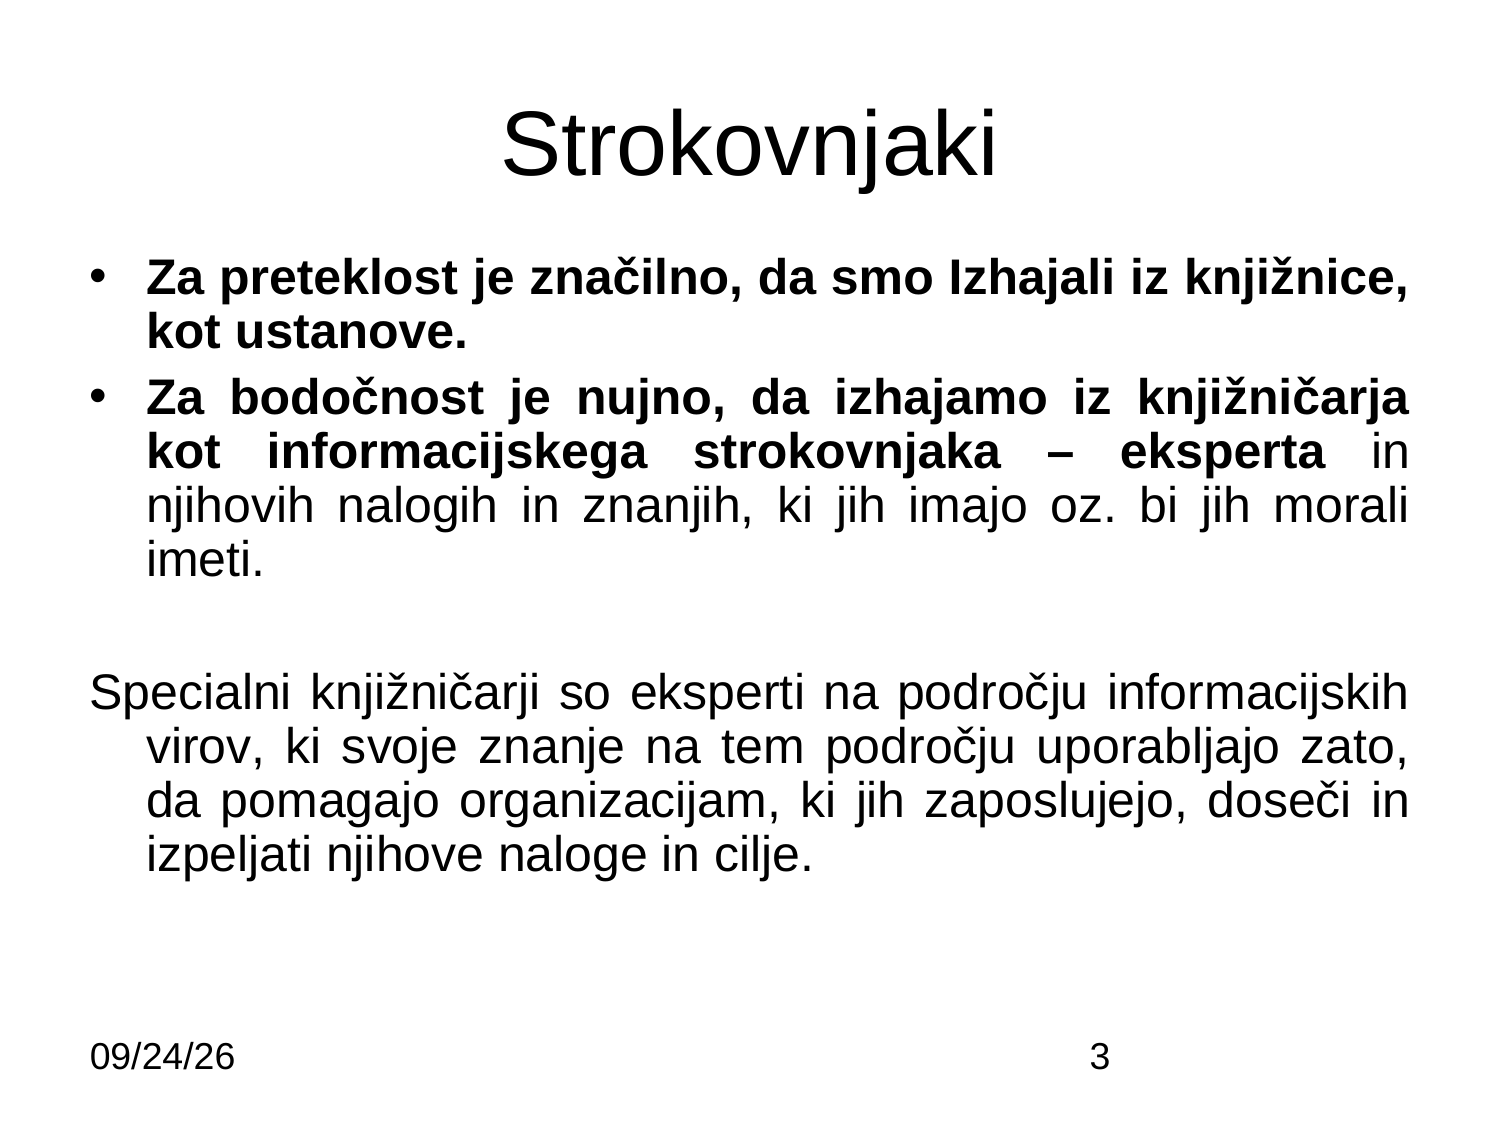

# Strokovnjaki
Za preteklost je značilno, da smo Izhajali iz knjižnice, kot ustanove.
Za bodočnost je nujno, da izhajamo iz knjižničarja kot informacijskega strokovnjaka – eksperta in njihovih nalogih in znanjih, ki jih imajo oz. bi jih morali imeti.
Specialni knjižničarji so eksperti na področju informacijskih virov, ki svoje znanje na tem področju uporabljajo zato, da pomagajo organizacijam, ki jih zaposlujejo, doseči in izpeljati njihove naloge in cilje.
3